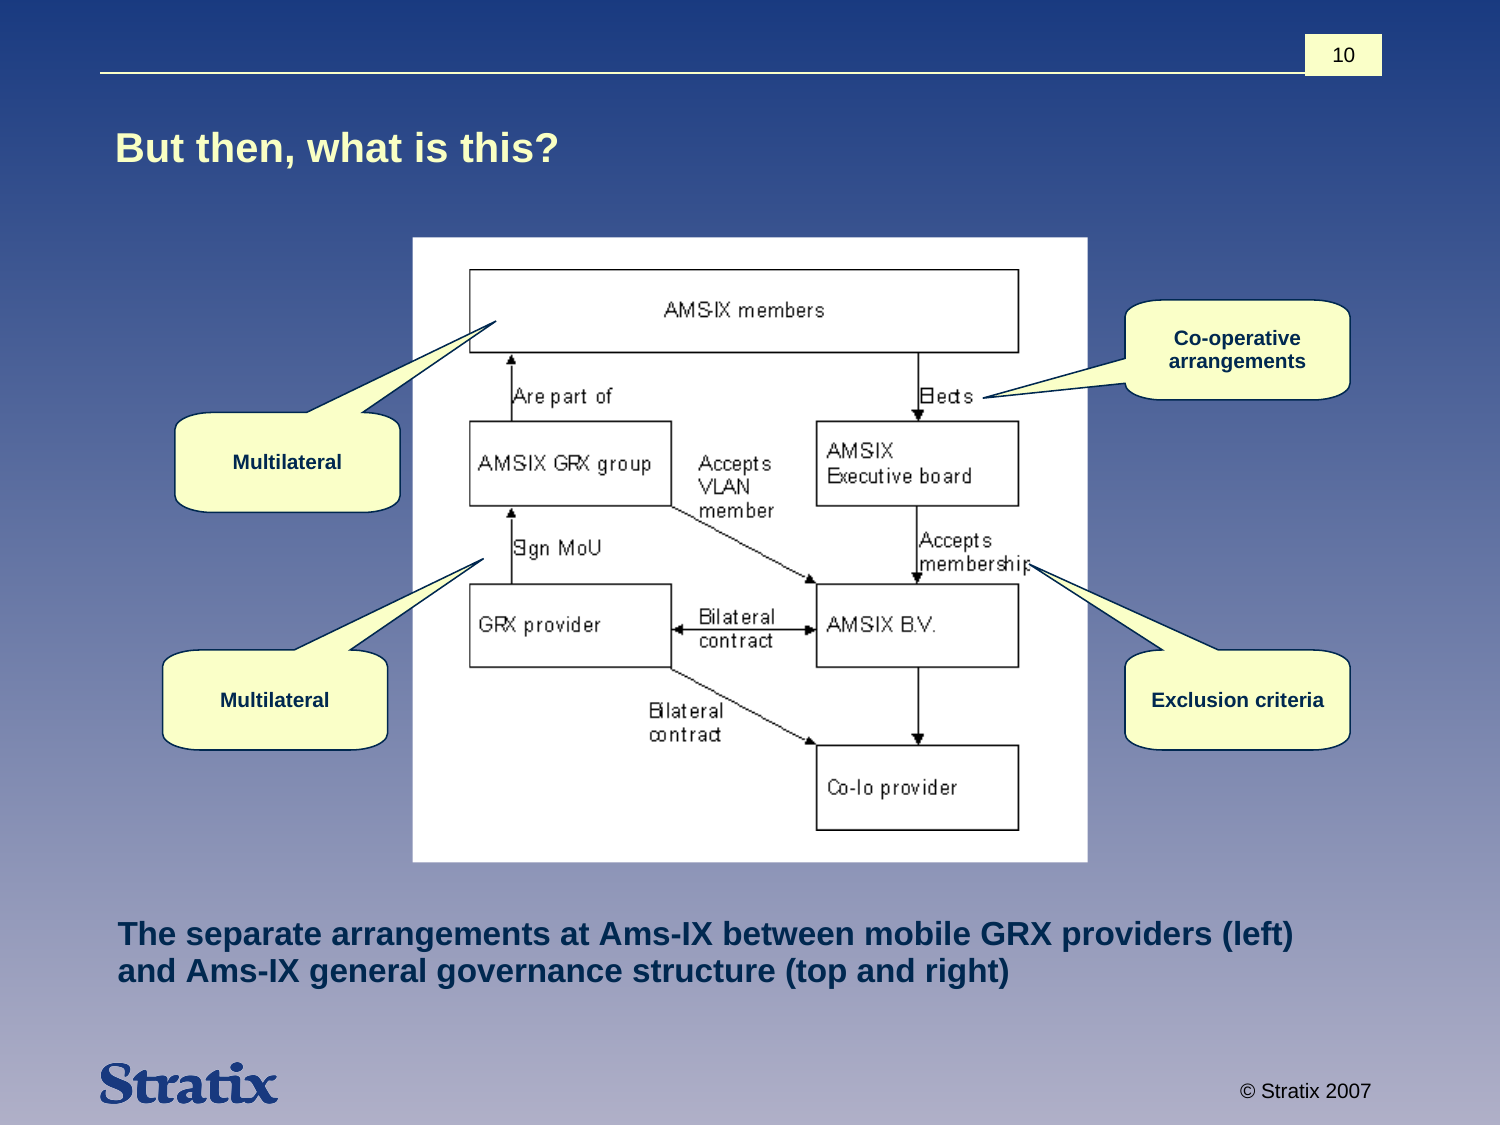

10
# But then, what is this?
Co-operative
arrangements
Multilateral
Multilateral
Exclusion criteria
The separate arrangements at Ams-IX between mobile GRX providers (left)
and Ams-IX general governance structure (top and right)